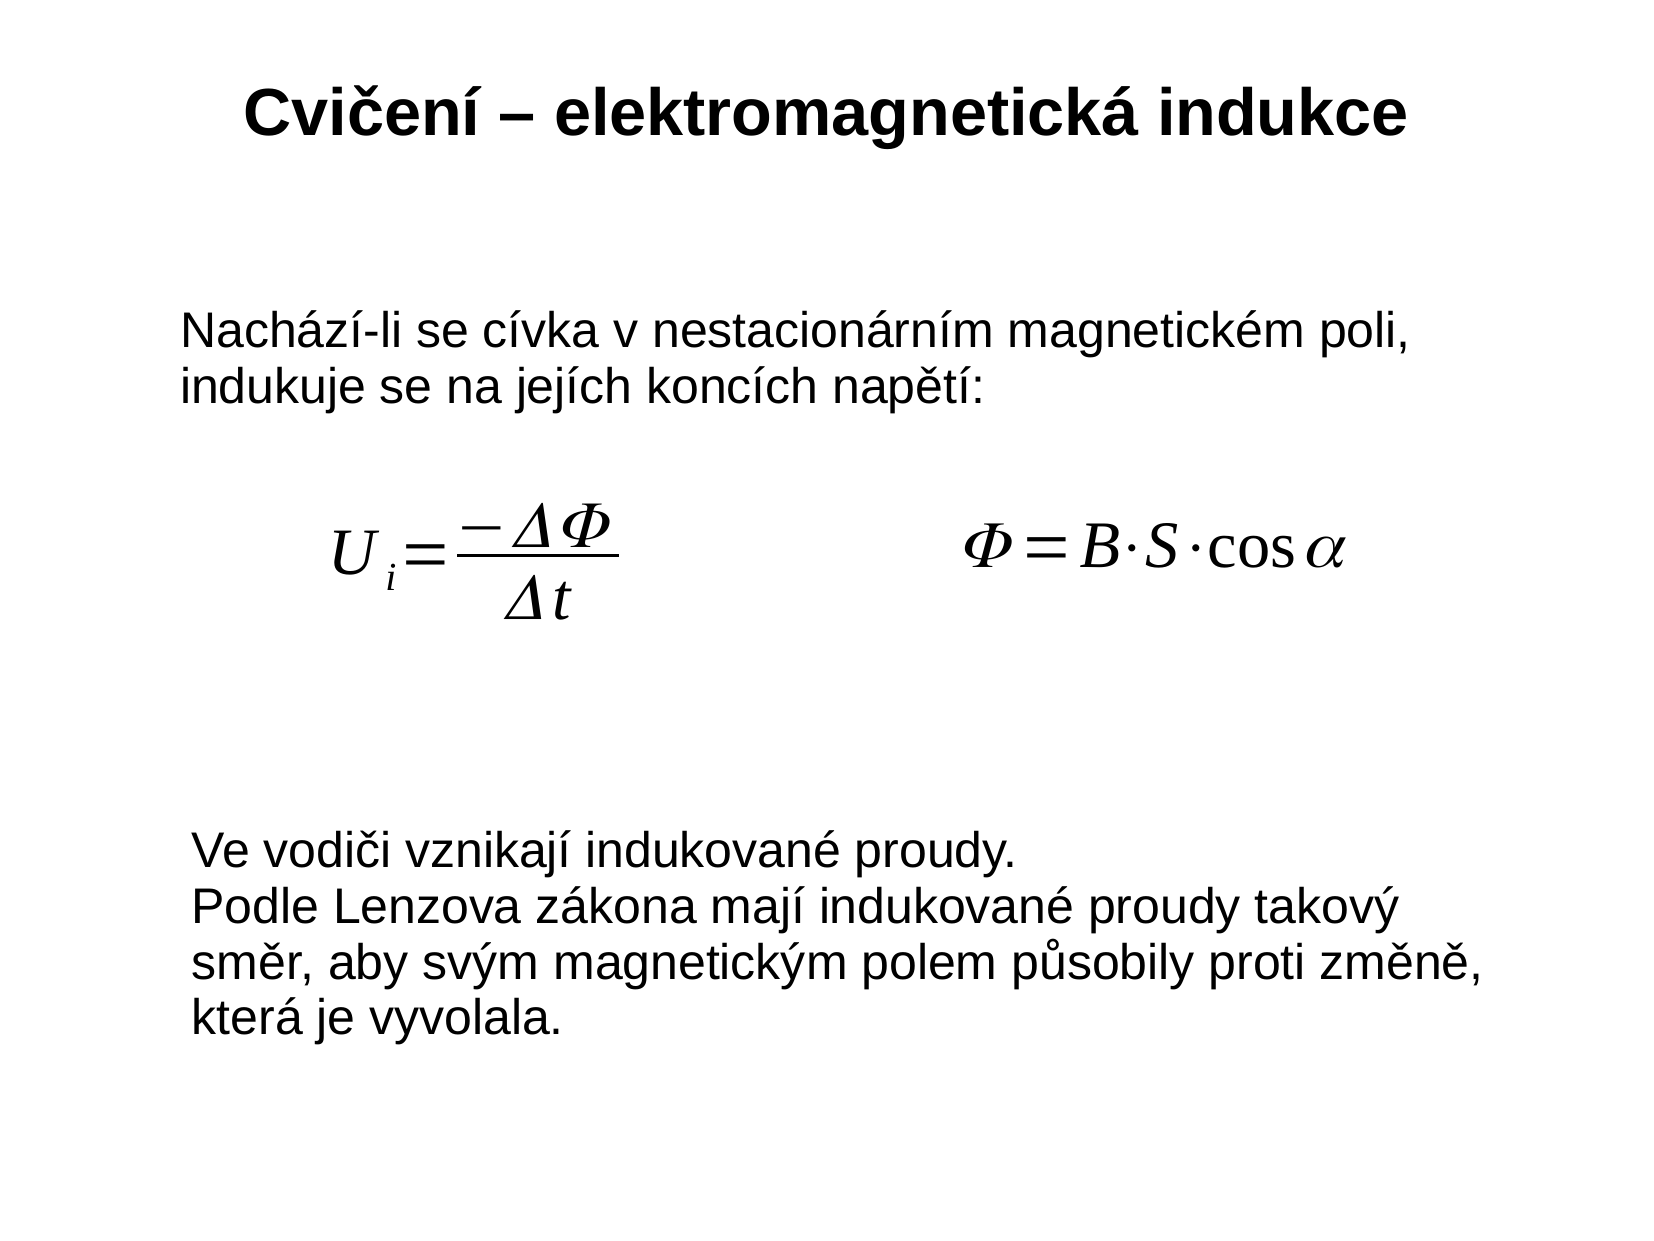

# Cvičení – elektromagnetická indukce
Nachází-li se cívka v nestacionárním magnetickém poli, indukuje se na jejích koncích napětí:
Ve vodiči vznikají indukované proudy.
Podle Lenzova zákona mají indukované proudy takový směr, aby svým magnetickým polem působily proti změně, která je vyvolala.